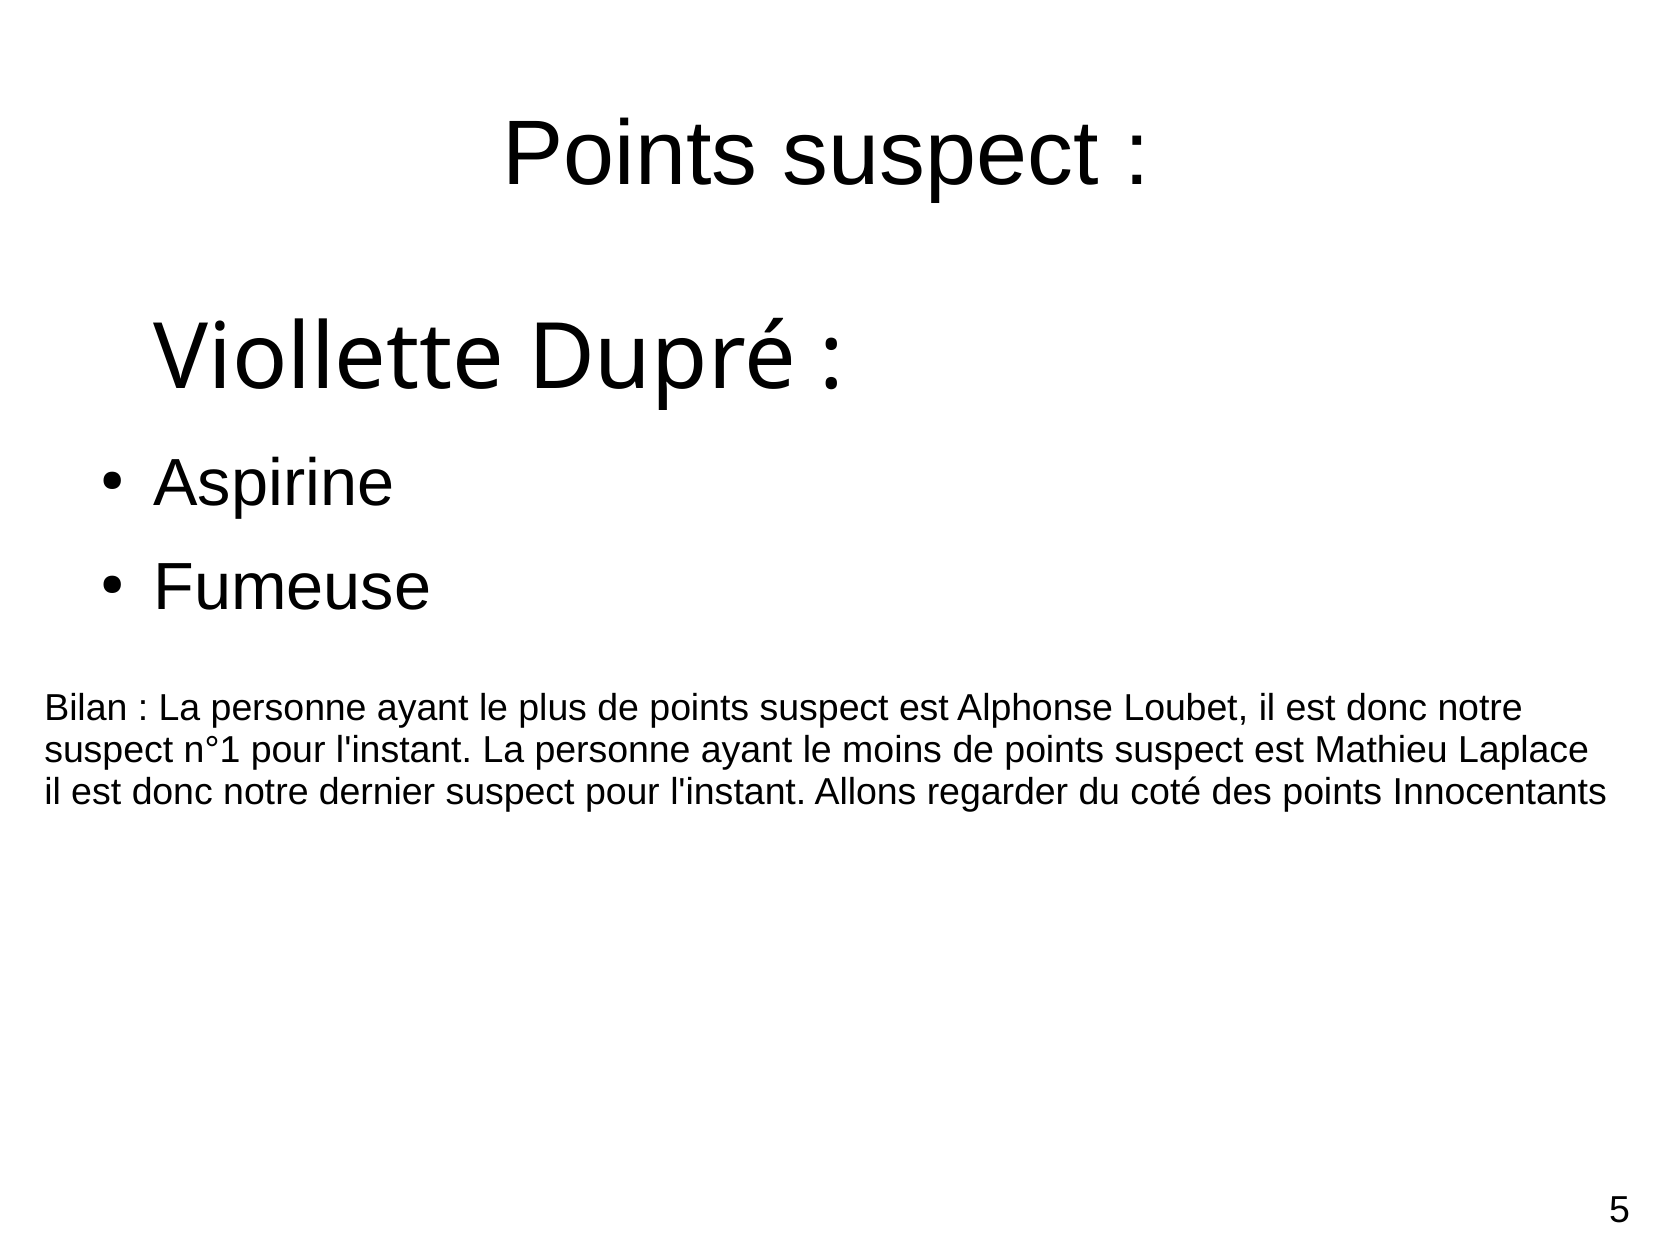

# Points suspect :
Viollette Dupré :
Aspirine
Fumeuse
Bilan : La personne ayant le plus de points suspect est Alphonse Loubet, il est donc notre suspect n°1 pour l'instant. La personne ayant le moins de points suspect est Mathieu Laplace il est donc notre dernier suspect pour l'instant. Allons regarder du coté des points Innocentants
5